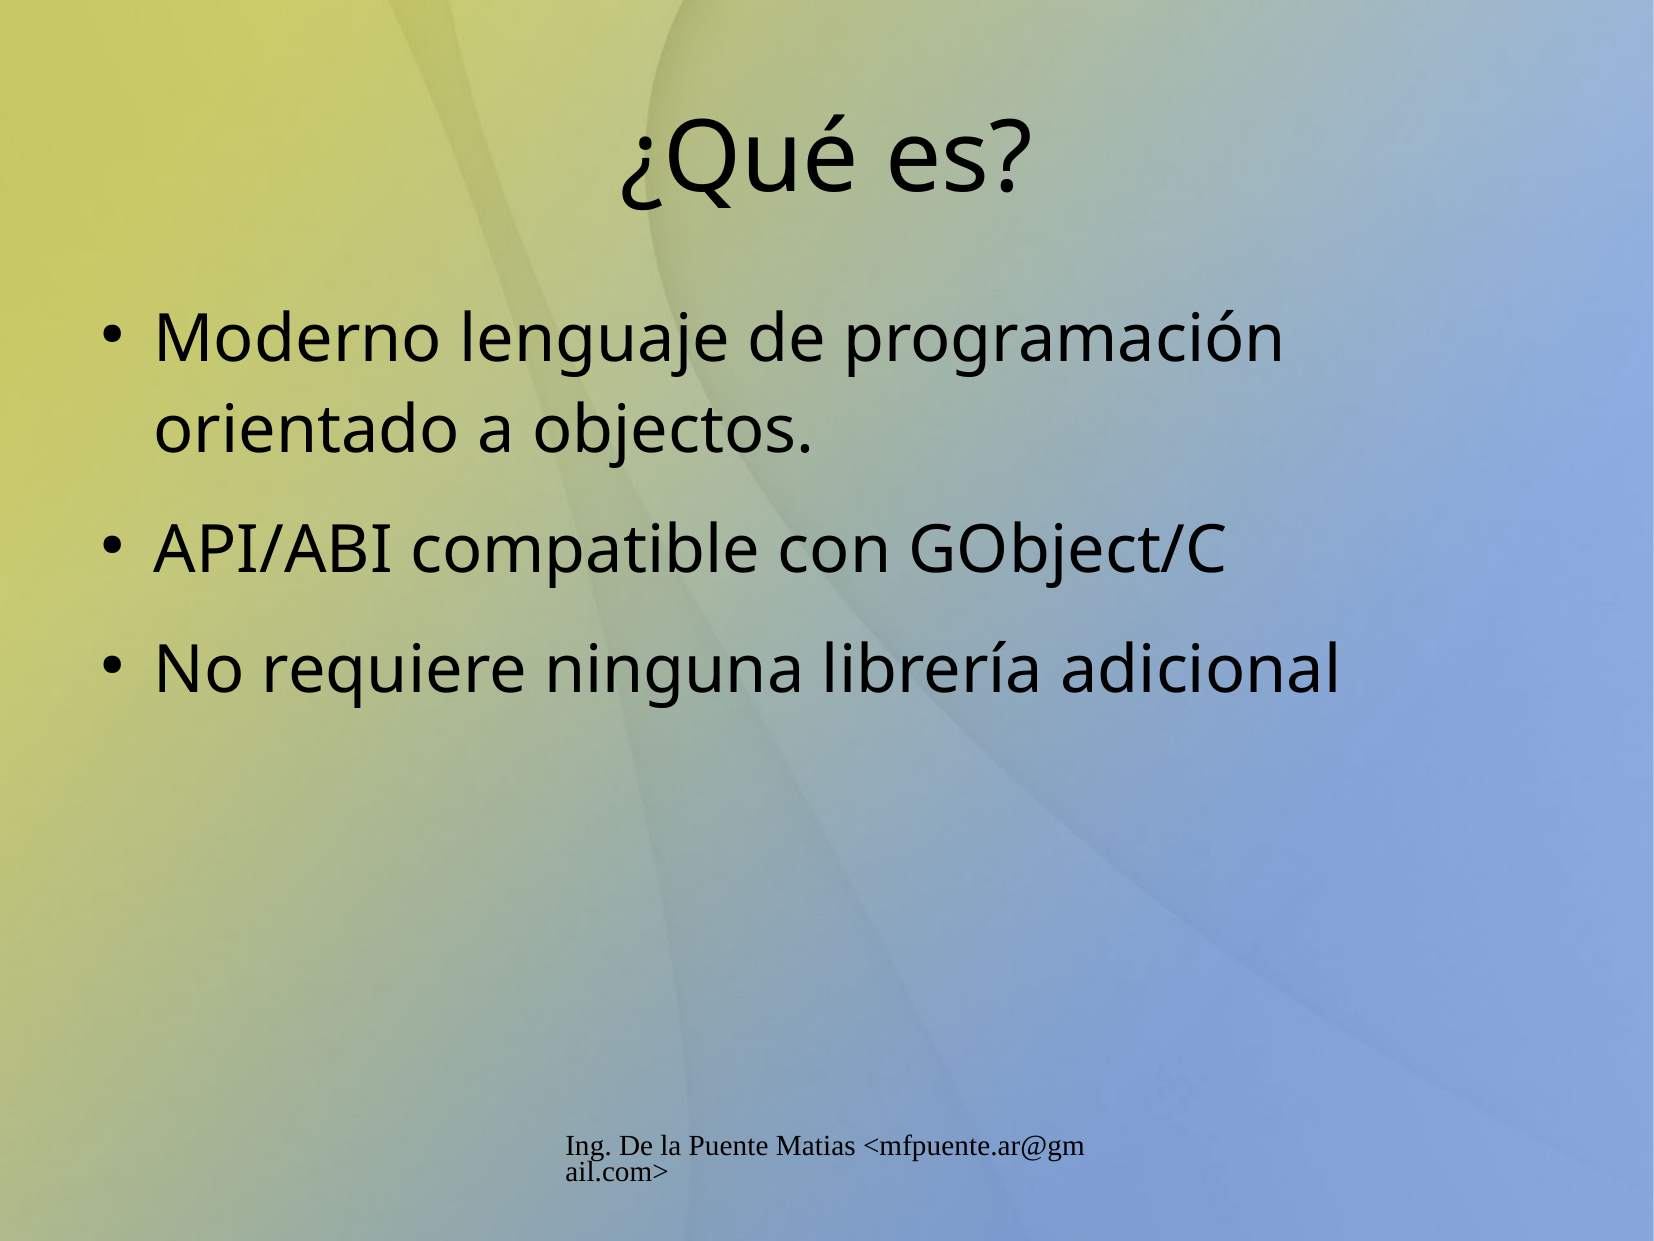

# ¿Qué es?
Moderno lenguaje de programación orientado a objectos.
API/ABI compatible con GObject/C
No requiere ninguna librería adicional
Ing. De la Puente Matias <mfpuente.ar@gmail.com>